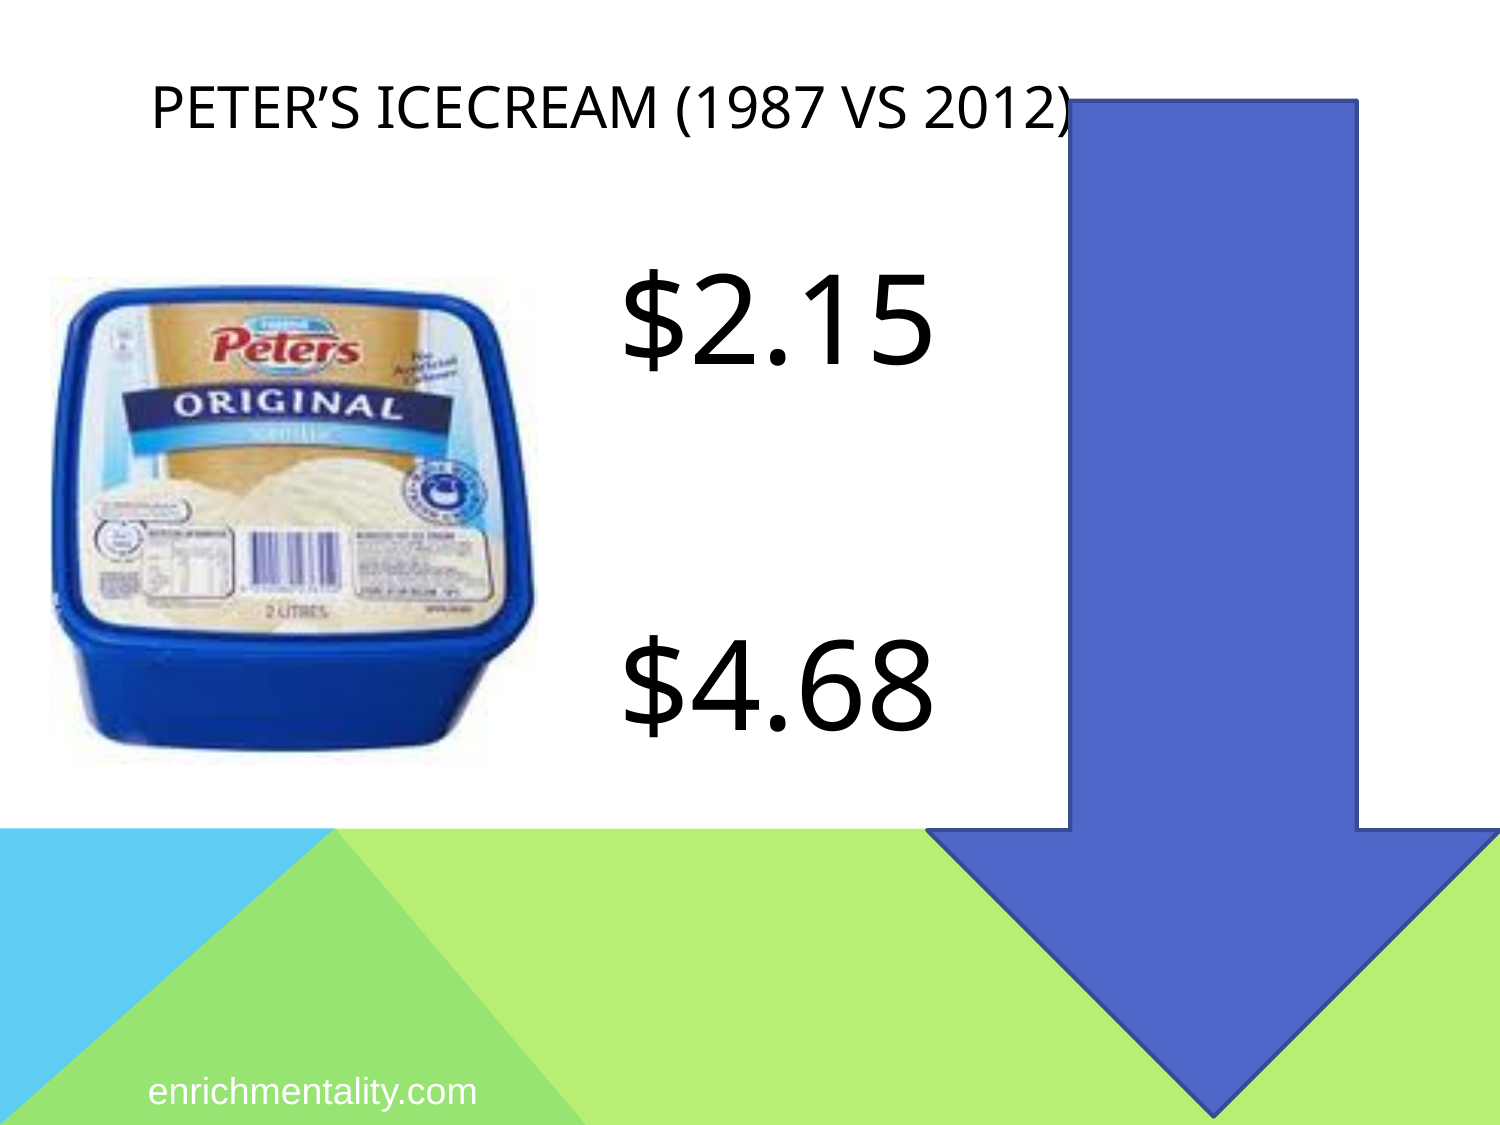

# Peter’s Icecream (1987 vs 2012)
$2.15
2012
$4.68
1987
enrichmentality.com